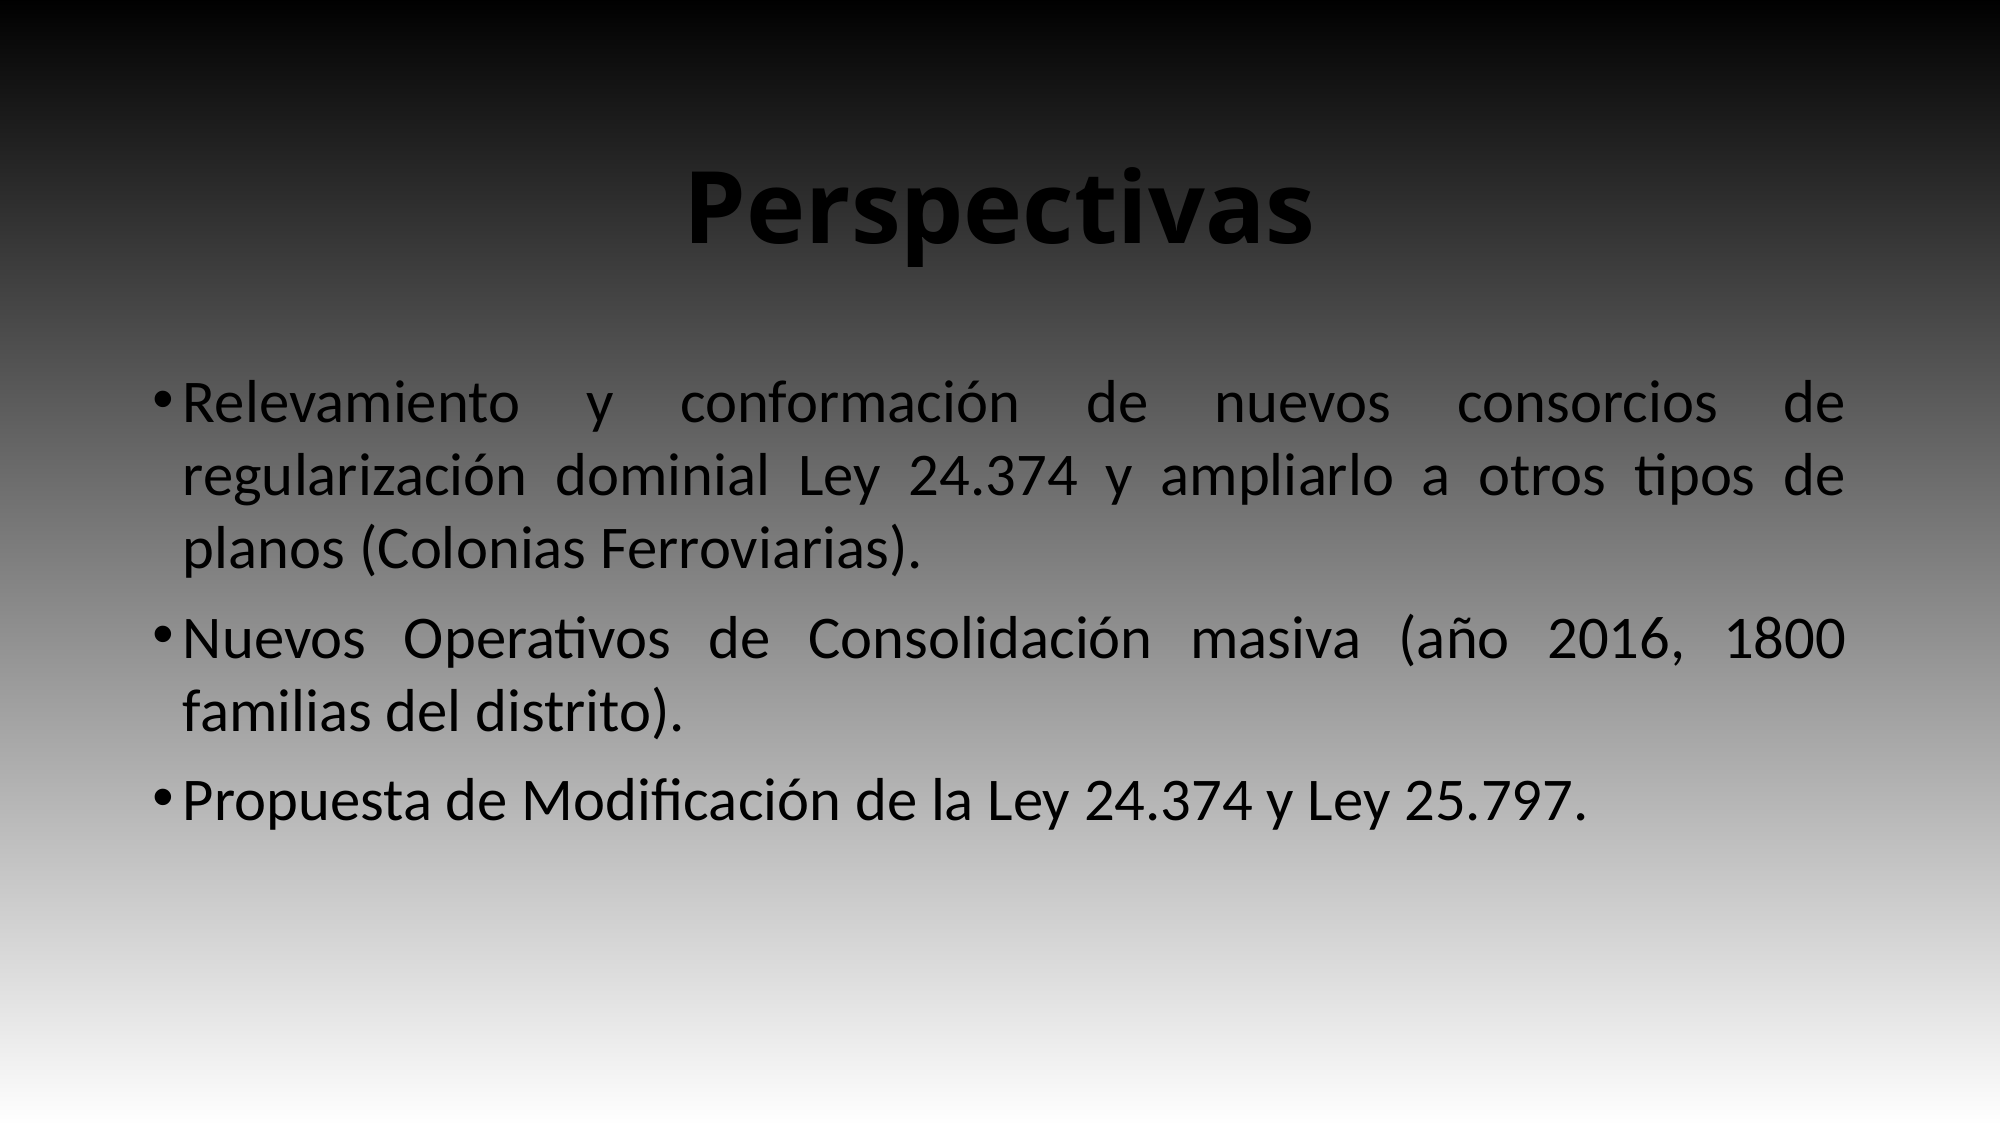

# Perspectivas
Relevamiento y conformación de nuevos consorcios de regularización dominial Ley 24.374 y ampliarlo a otros tipos de planos (Colonias Ferroviarias).
Nuevos Operativos de Consolidación masiva (año 2016, 1800 familias del distrito).
Propuesta de Modificación de la Ley 24.374 y Ley 25.797.